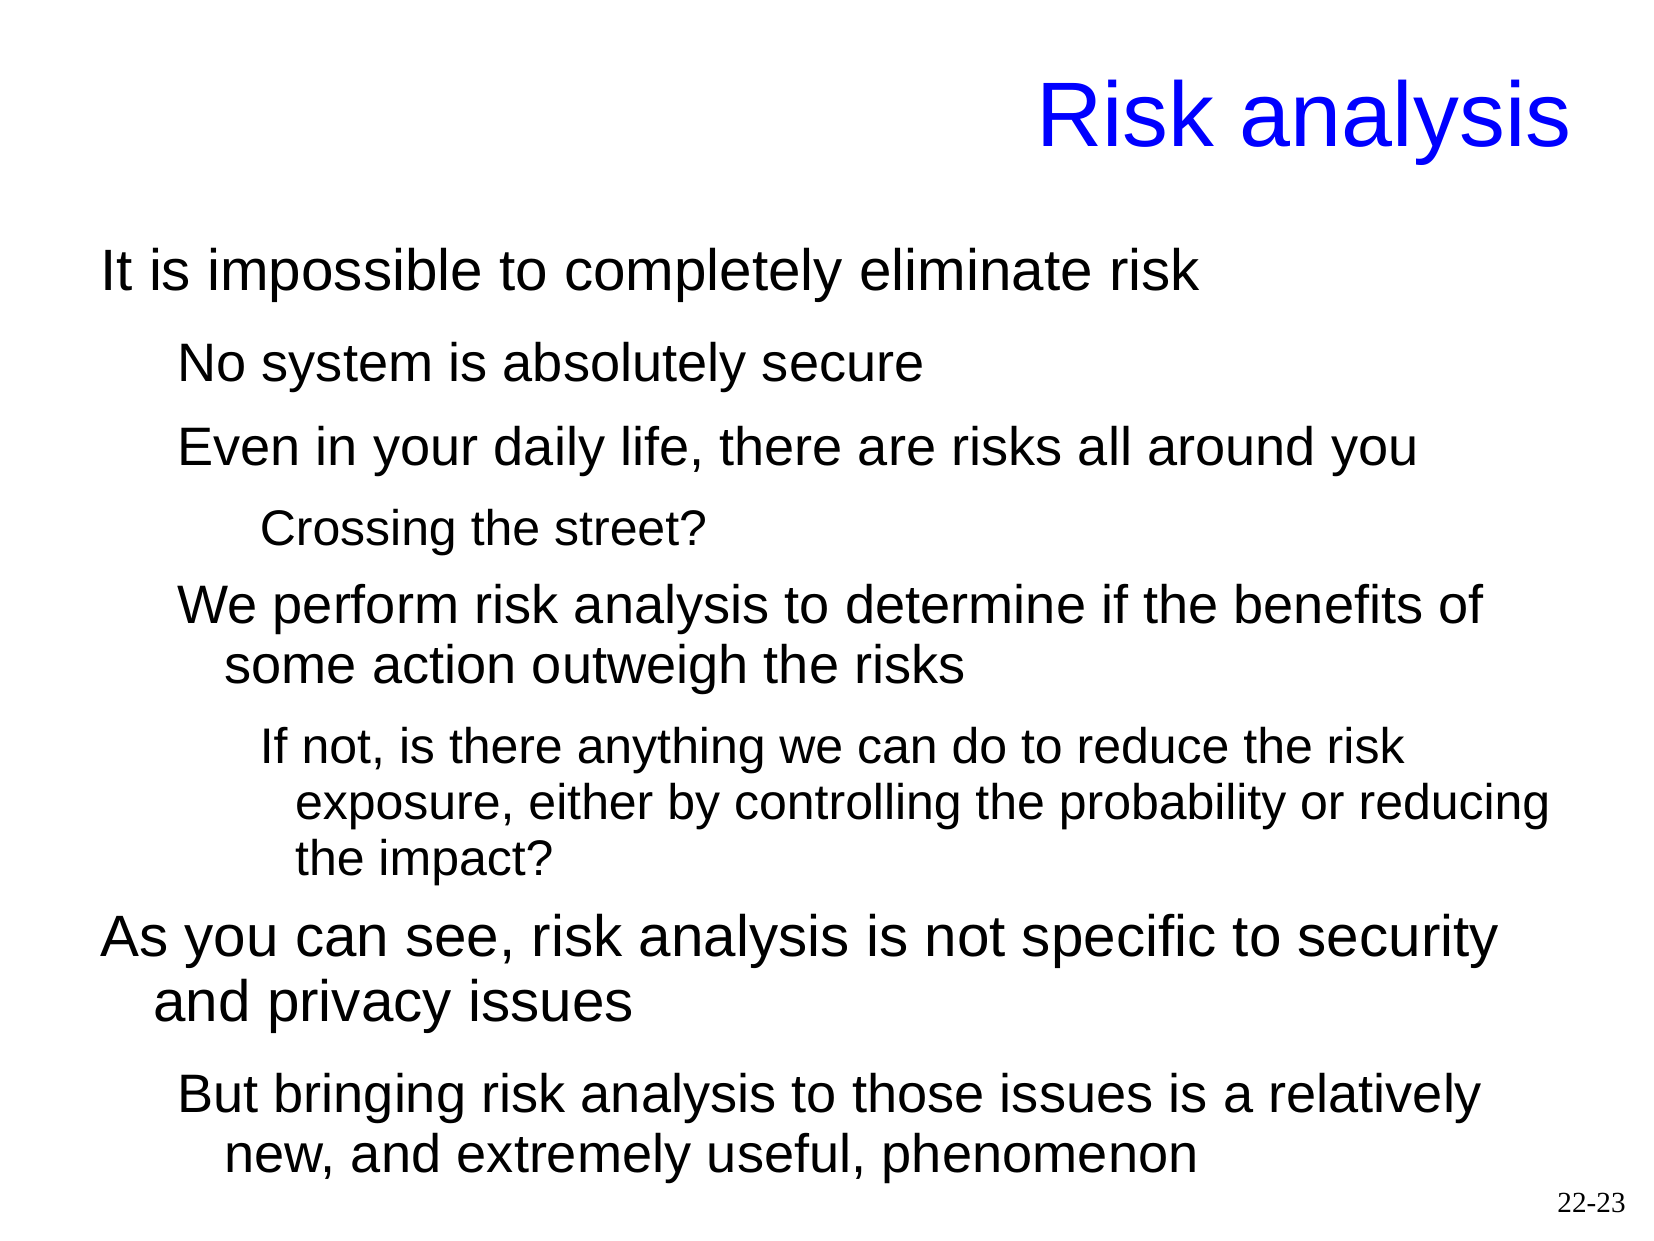

# Risk analysis
It is impossible to completely eliminate risk
No system is absolutely secure
Even in your daily life, there are risks all around you
Crossing the street?
We perform risk analysis to determine if the benefits of some action outweigh the risks
If not, is there anything we can do to reduce the risk exposure, either by controlling the probability or reducing the impact?
As you can see, risk analysis is not specific to security and privacy issues
But bringing risk analysis to those issues is a relatively new, and extremely useful, phenomenon